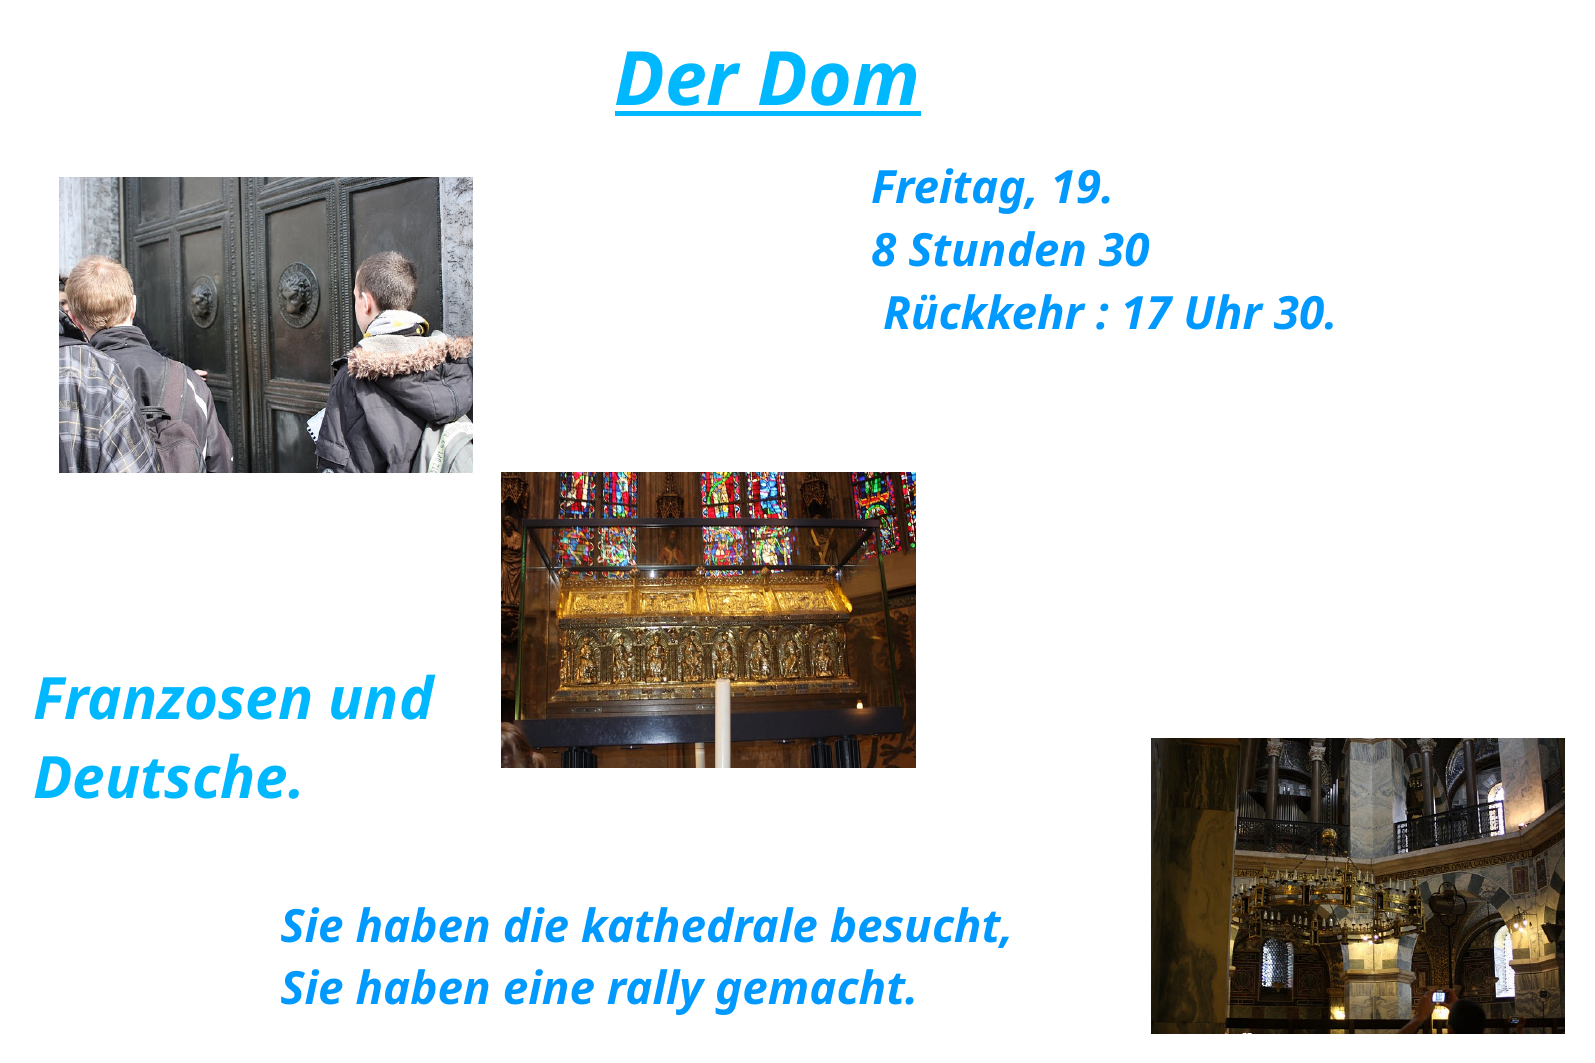

Der Dom
Freitag, 19.
8 Stunden 30
 Rückkehr : 17 Uhr 30.
Franzosen und Deutsche.
Sie haben die kathedrale besucht, Sie haben eine rally gemacht.